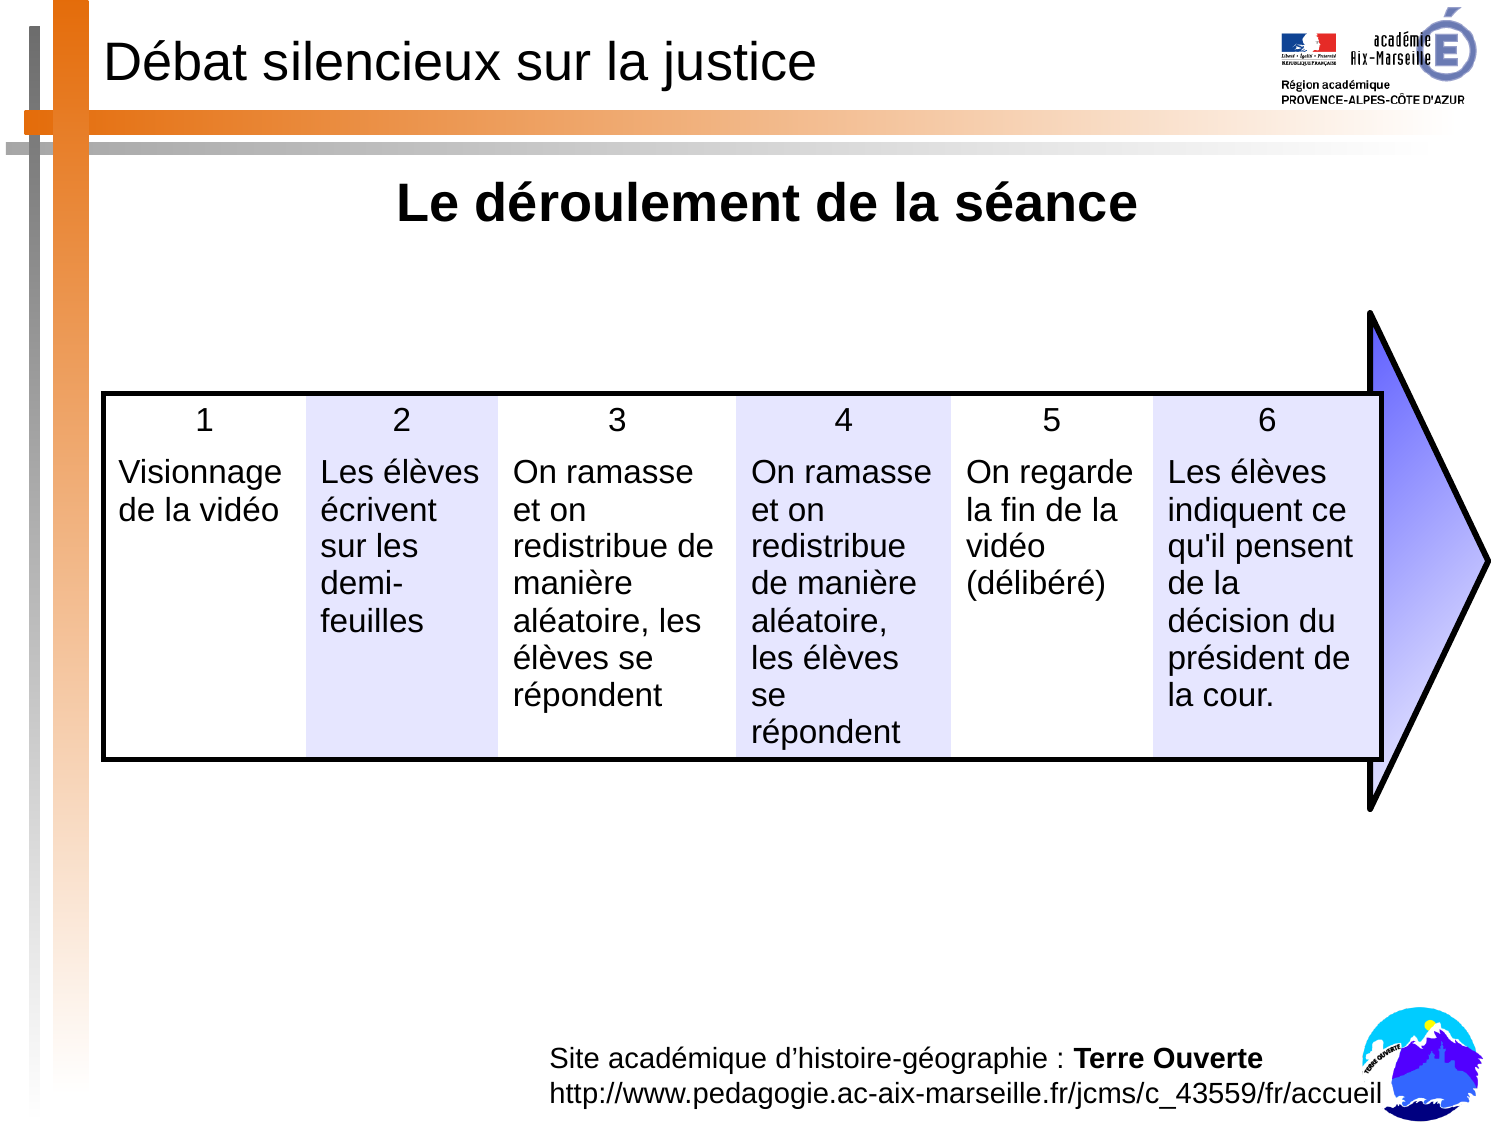

Débat silencieux sur la justice
Le déroulement de la séance
| 1 | 2 | 3 | 4 | 5 | 6 |
| --- | --- | --- | --- | --- | --- |
| Visionnage de la vidéo | Les élèves écrivent sur les demi- feuilles | On ramasse et on redistribue de manière aléatoire, les élèves se répondent | On ramasse et on redistribue de manière aléatoire, les élèves se répondent | On regarde la fin de la vidéo (délibéré) | Les élèves indiquent ce qu'il pensent de la décision du président de la cour. |
Site académique d’histoire-géographie : Terre Ouverte
http://www.pedagogie.ac-aix-marseille.fr/jcms/c_43559/fr/accueil